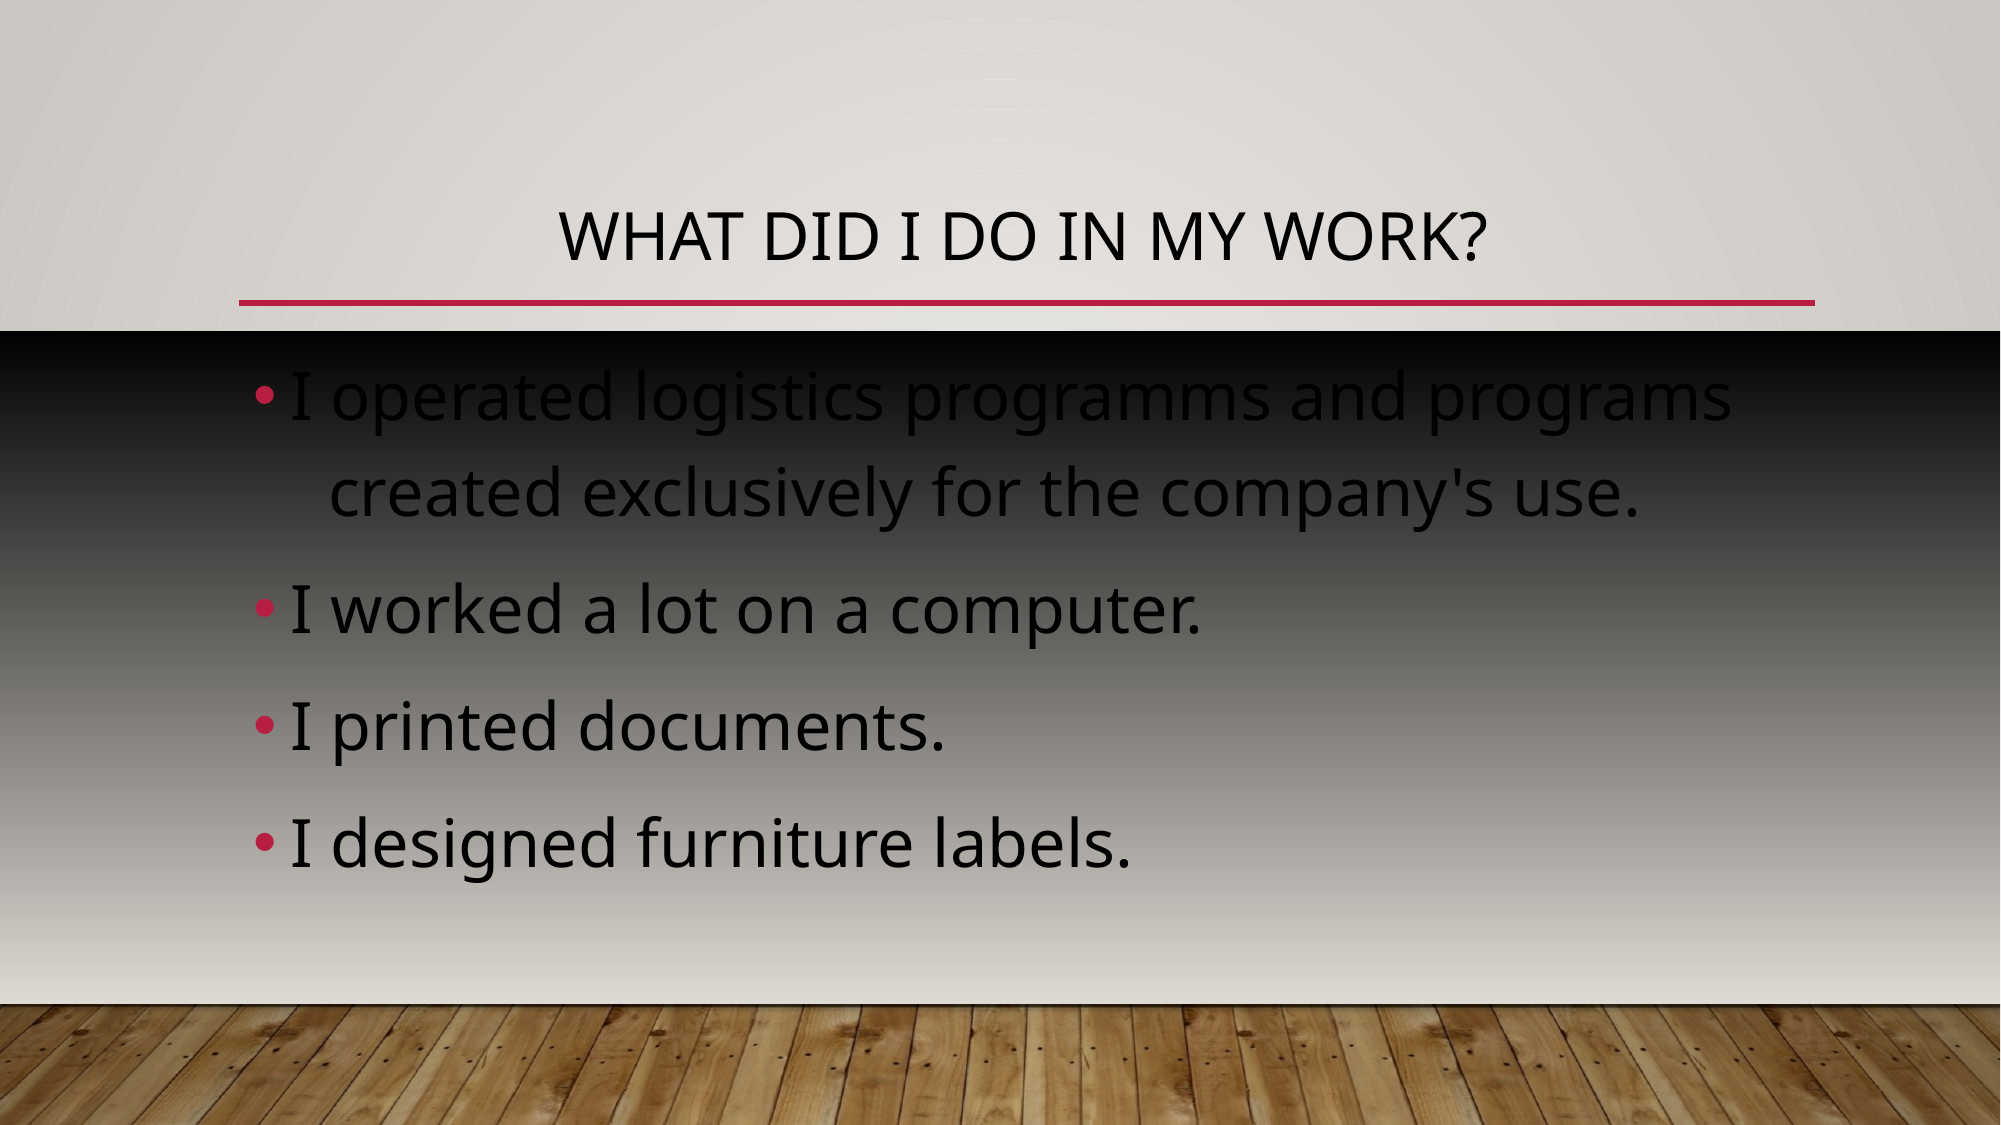

# What did i do in my work?
I operated logistics programms and programs created exclusively for the company's use.
I worked a lot on a computer.
I printed documents.
I designed furniture labels.